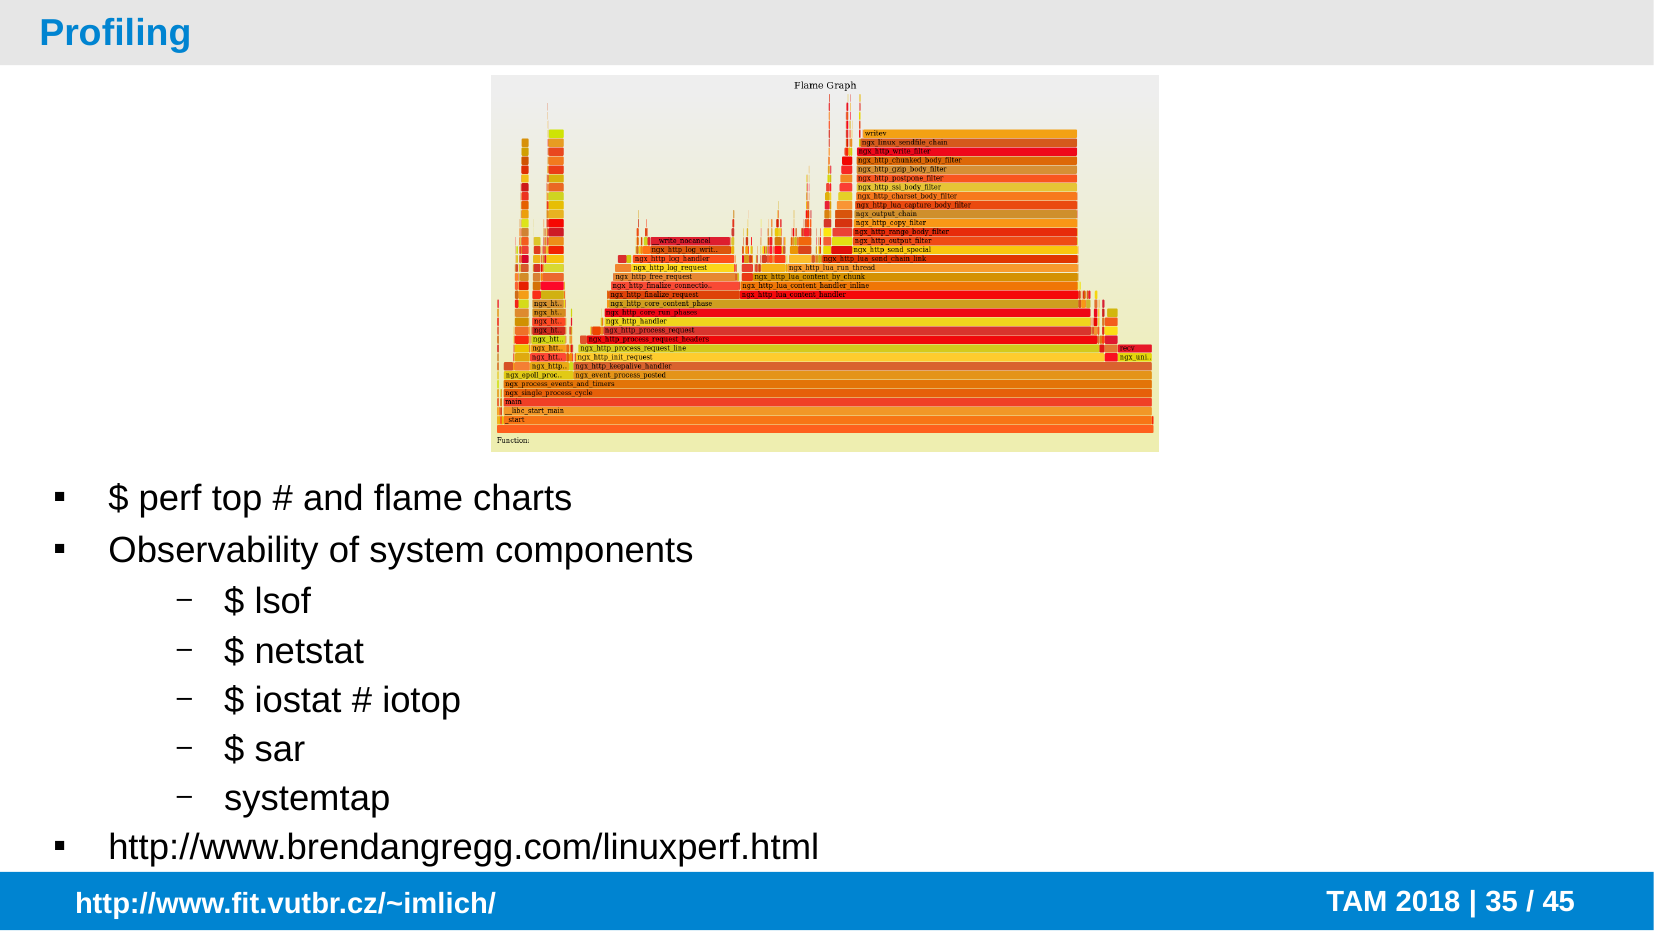

# Profiling
$ perf top # and flame charts
Observability of system components
$ lsof
$ netstat
$ iostat # iotop
$ sar
systemtap
http://www.brendangregg.com/linuxperf.html